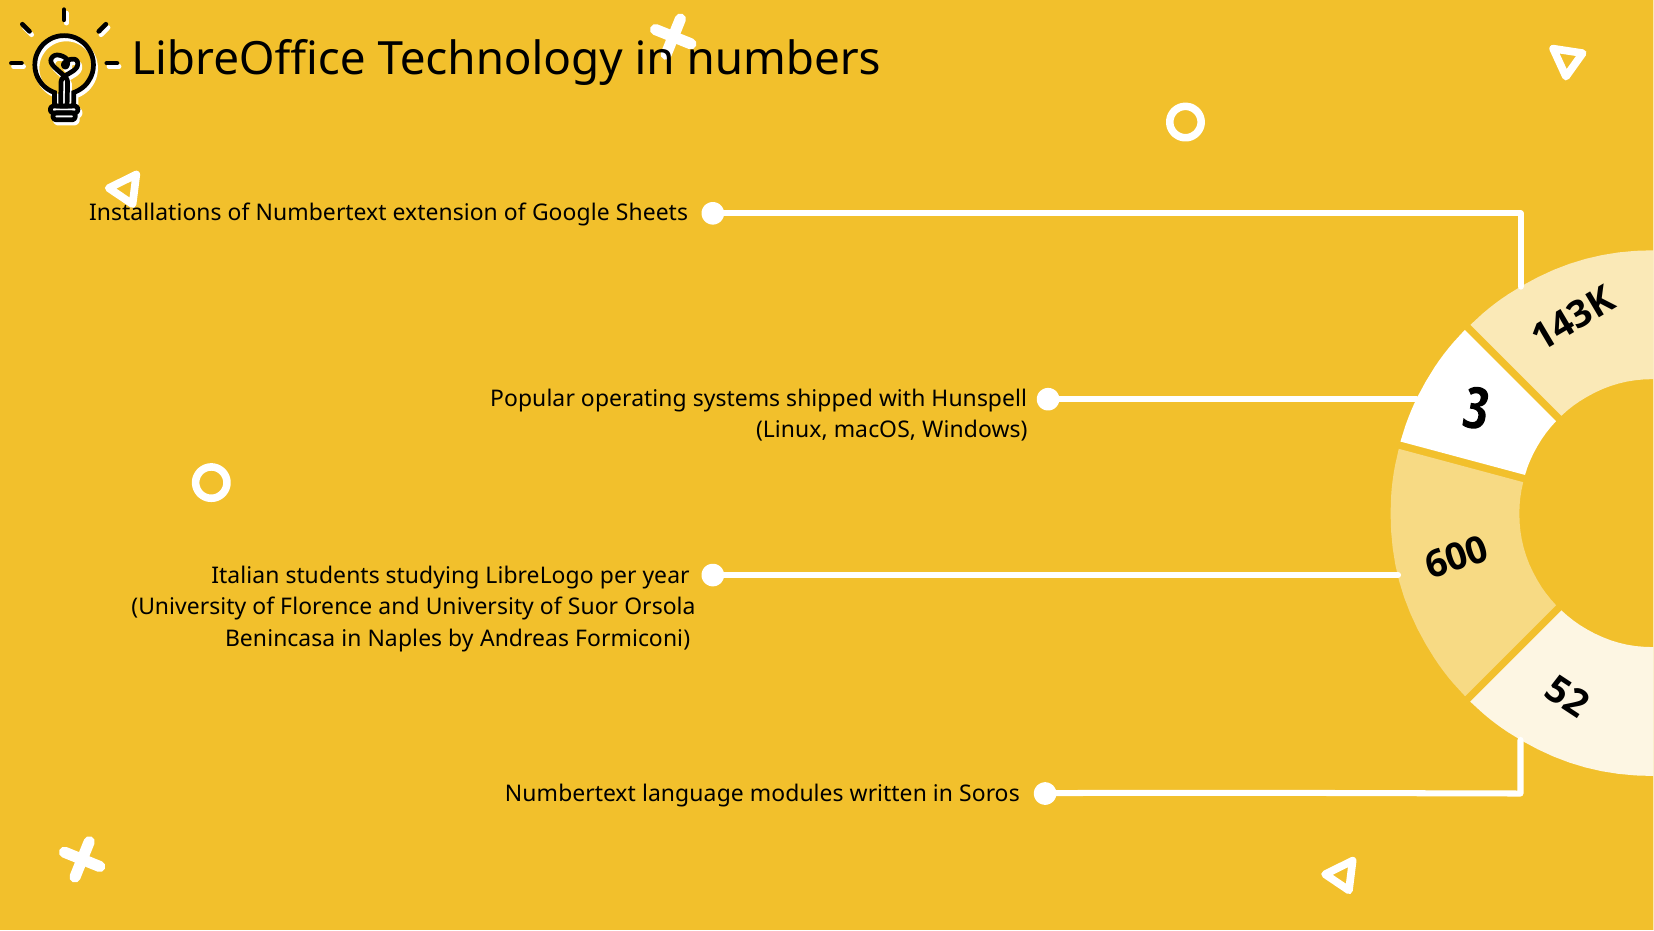

# LibreOffice Technology in numbers
Installations of Numbertext extension of Google Sheets
143K
Popular operating systems shipped with Hunspell
(Linux, macOS, Windows)
600
Italian students studying LibreLogo per year
(University of Florence and University of Suor Orsola Benincasa in Naples by Andreas Formiconi)
52
Numbertext language modules written in Soros